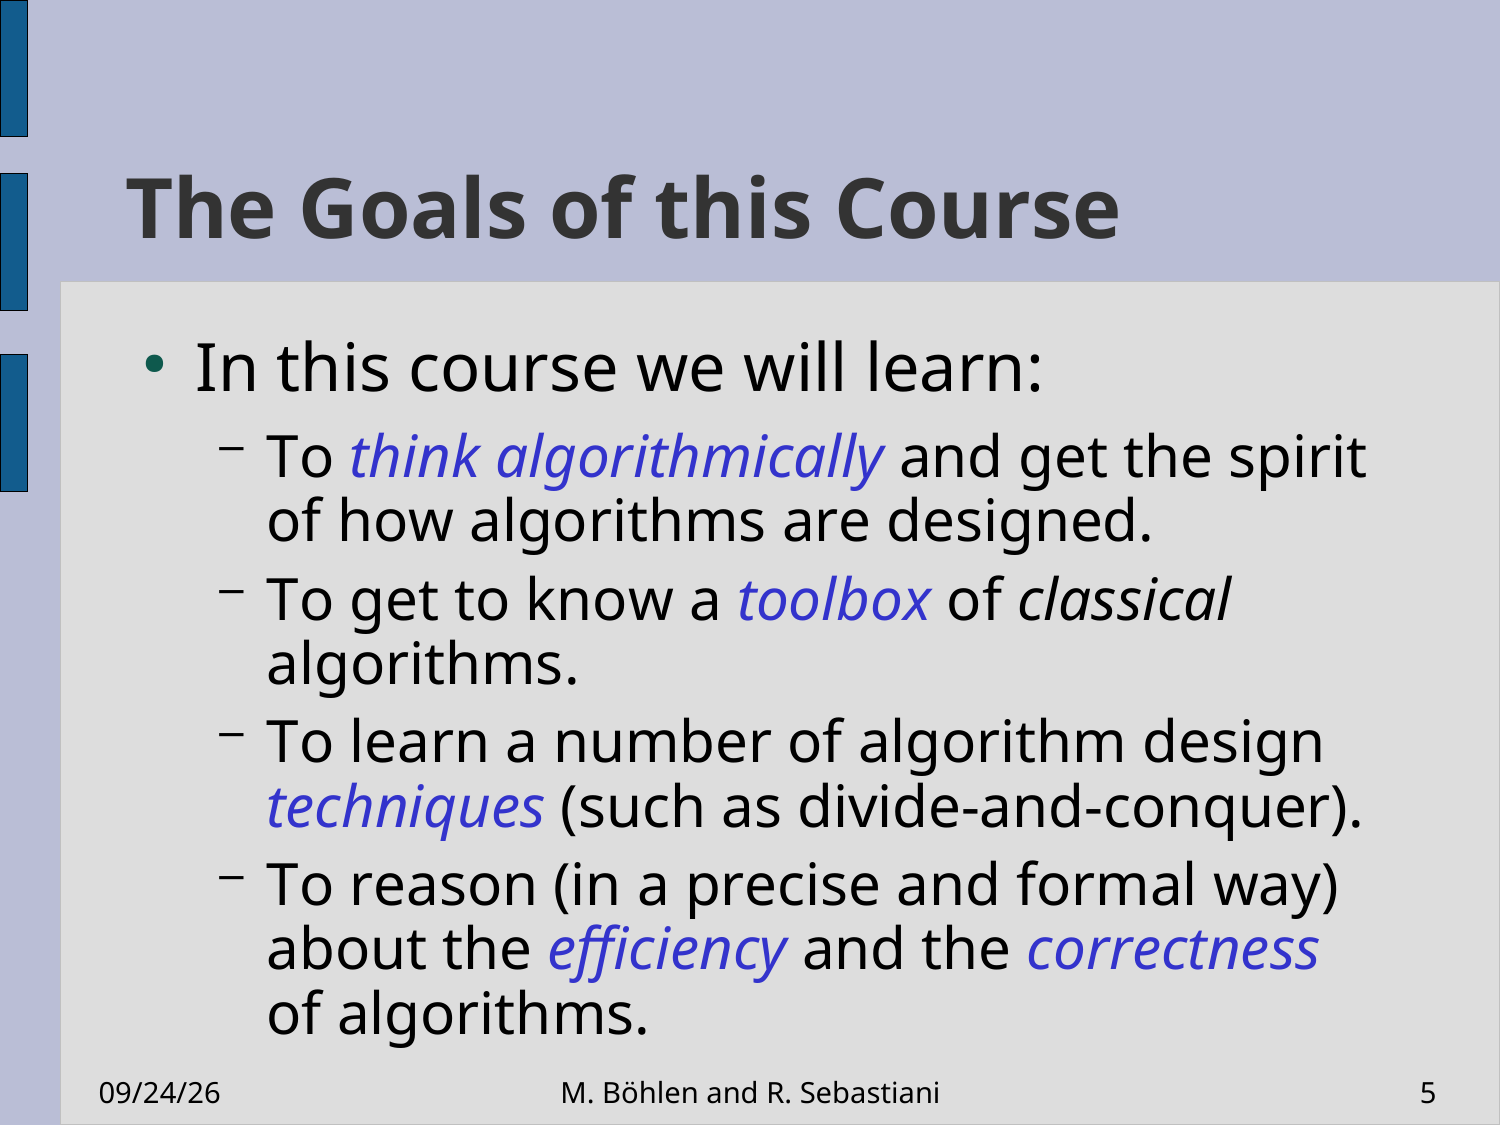

# The Goals of this Course
In this course we will learn:
To think algorithmically and get the spirit of how algorithms are designed.
To get to know a toolbox of classical algorithms.
To learn a number of algorithm design techniques (such as divide-and-conquer).
To reason (in a precise and formal way) about the efficiency and the correctness of algorithms.
M. Böhlen and R. Sebastiani
5